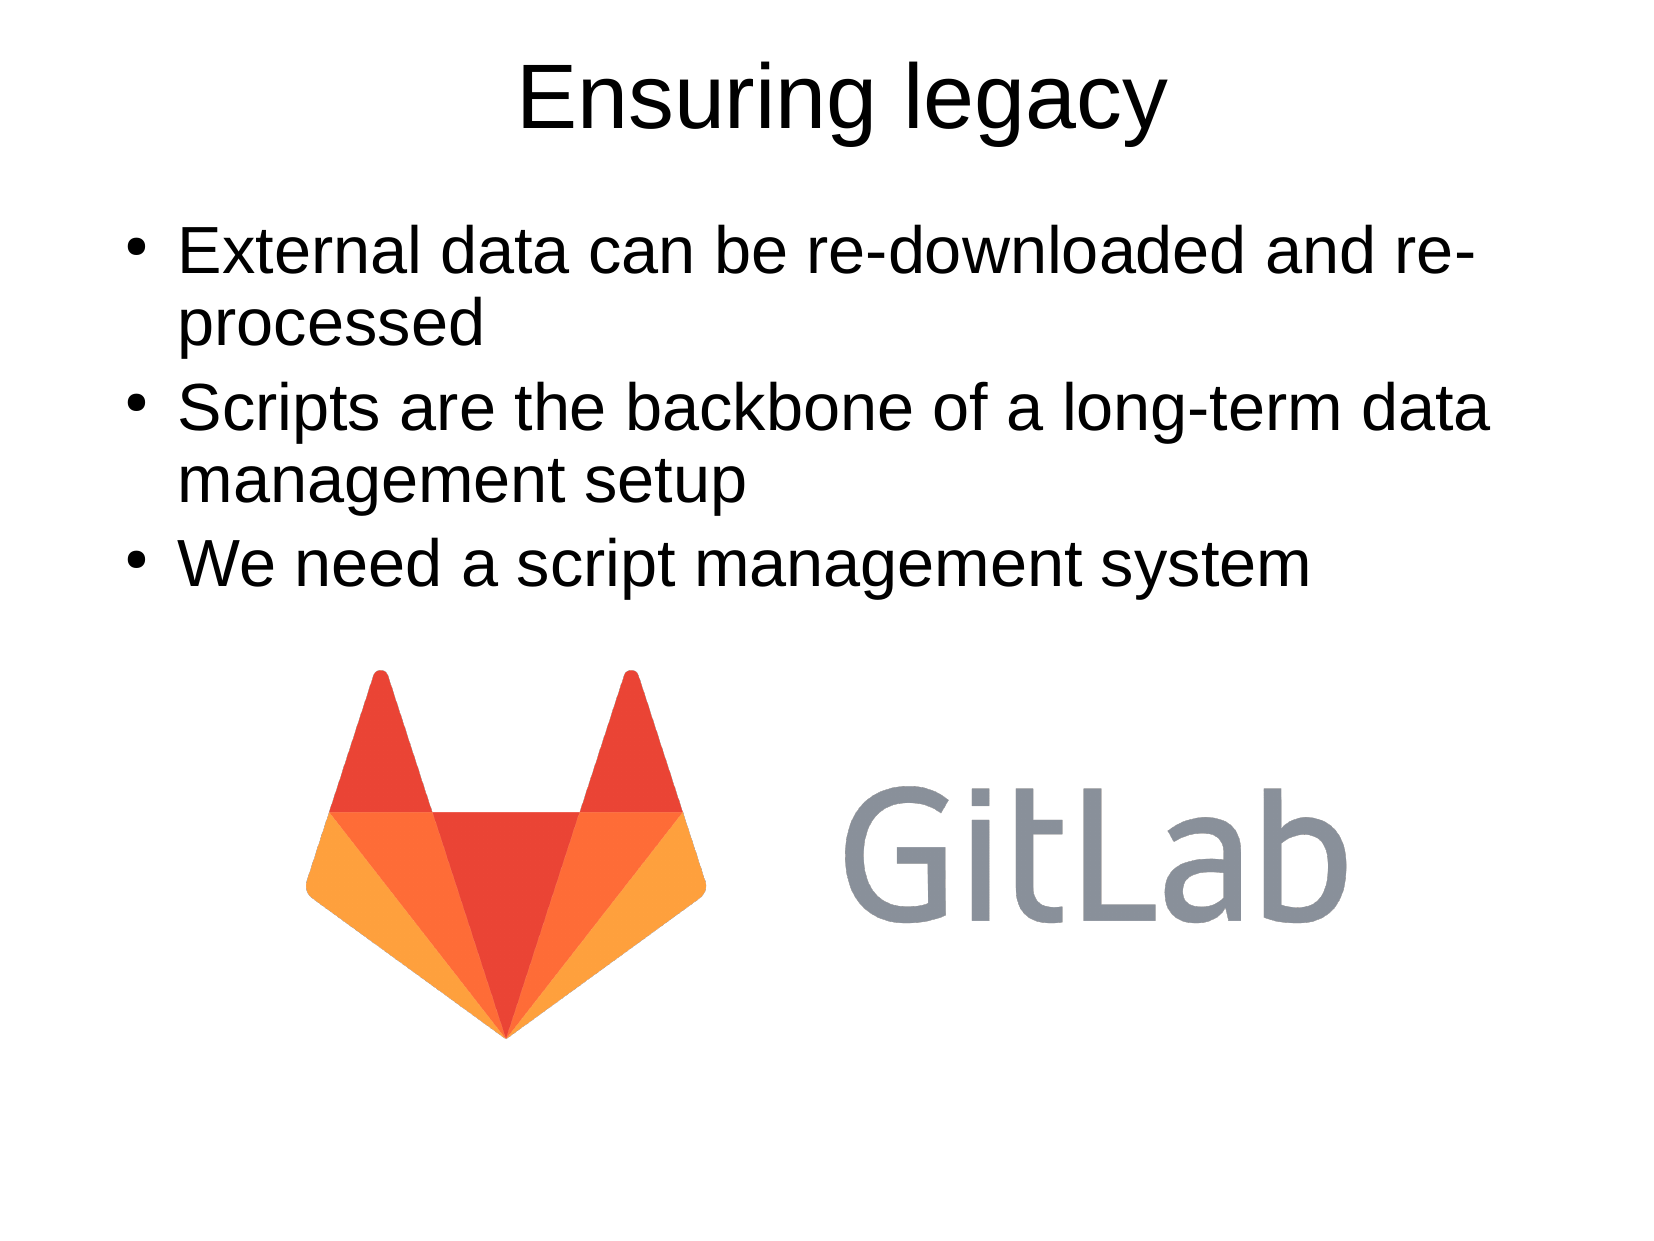

# Ensuring legacy
External data can be re-downloaded and re-processed
Scripts are the backbone of a long-term data management setup
We need a script management system